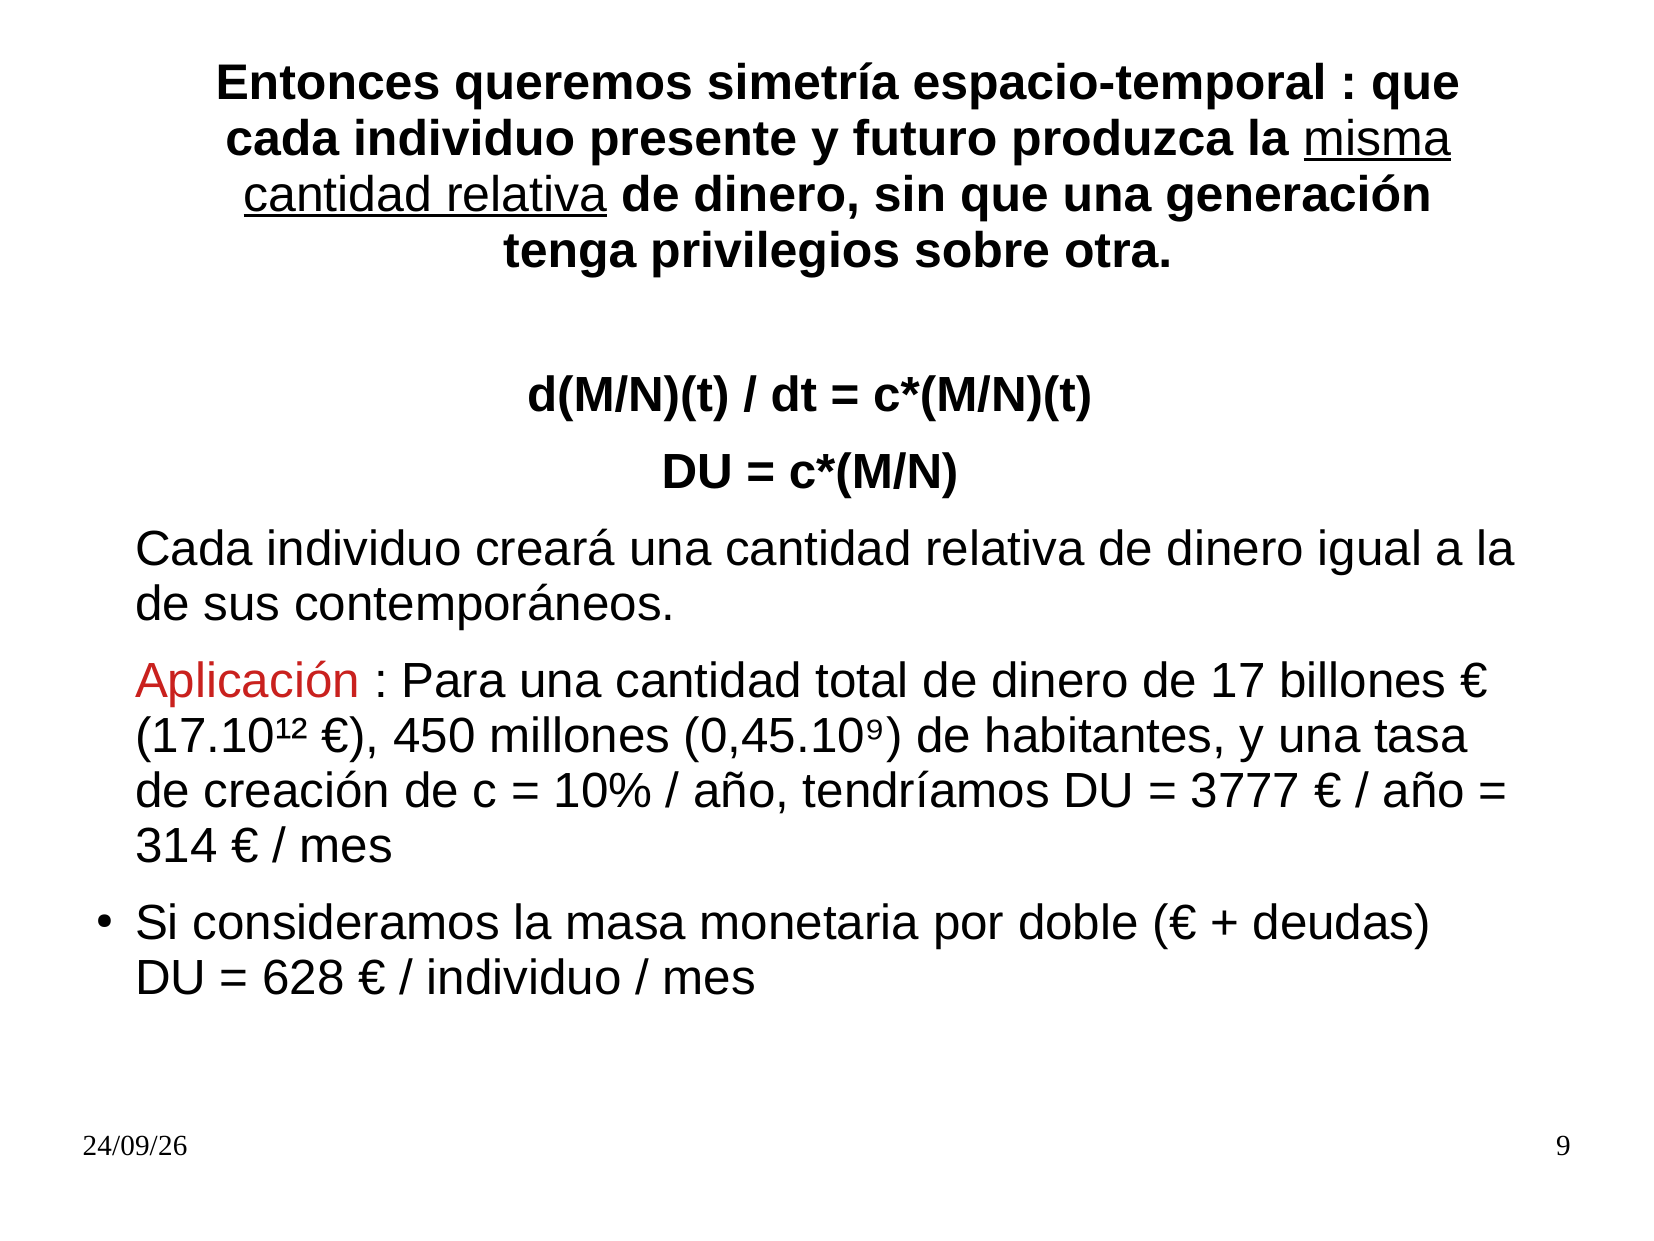

Entonces queremos simetría espacio-temporal : que cada individuo presente y futuro produzca la misma cantidad relativa de dinero, sin que una generación tenga privilegios sobre otra.
# d(M/N)(t) / dt = c*(M/N)(t)
DU = c*(M/N)
Cada individuo creará una cantidad relativa de dinero igual a la de sus contemporáneos.
Aplicación : Para una cantidad total de dinero de 17 billones € (17.10¹² €), 450 millones (0,45.10⁹) de habitantes, y una tasa de creación de c = 10% / año, tendríamos DU = 3777 € / año = 314 € / mes
Si consideramos la masa monetaria por doble (€ + deudas)
DU = 628 € / individuo / mes
9